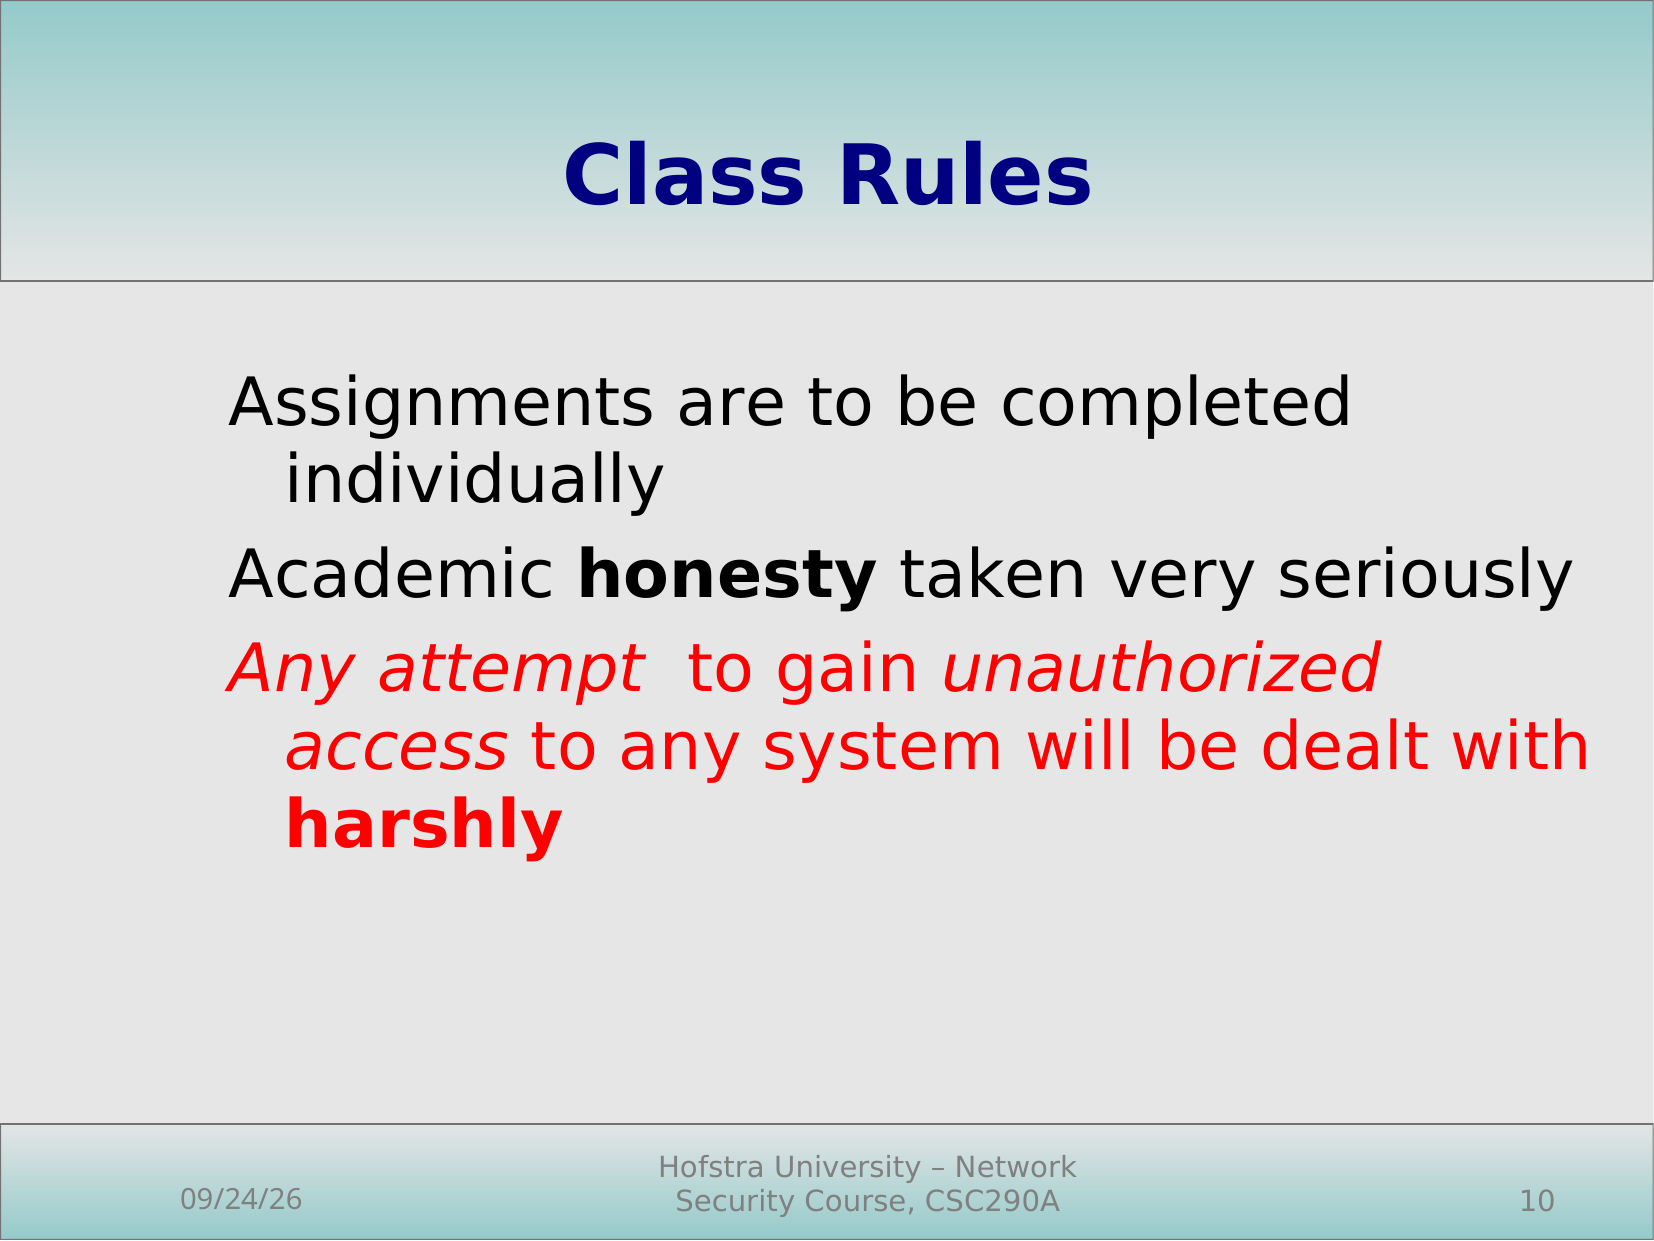

# Class Rules
Assignments are to be completed individually
Academic honesty taken very seriously
Any attempt to gain unauthorized access to any system will be dealt with harshly
10